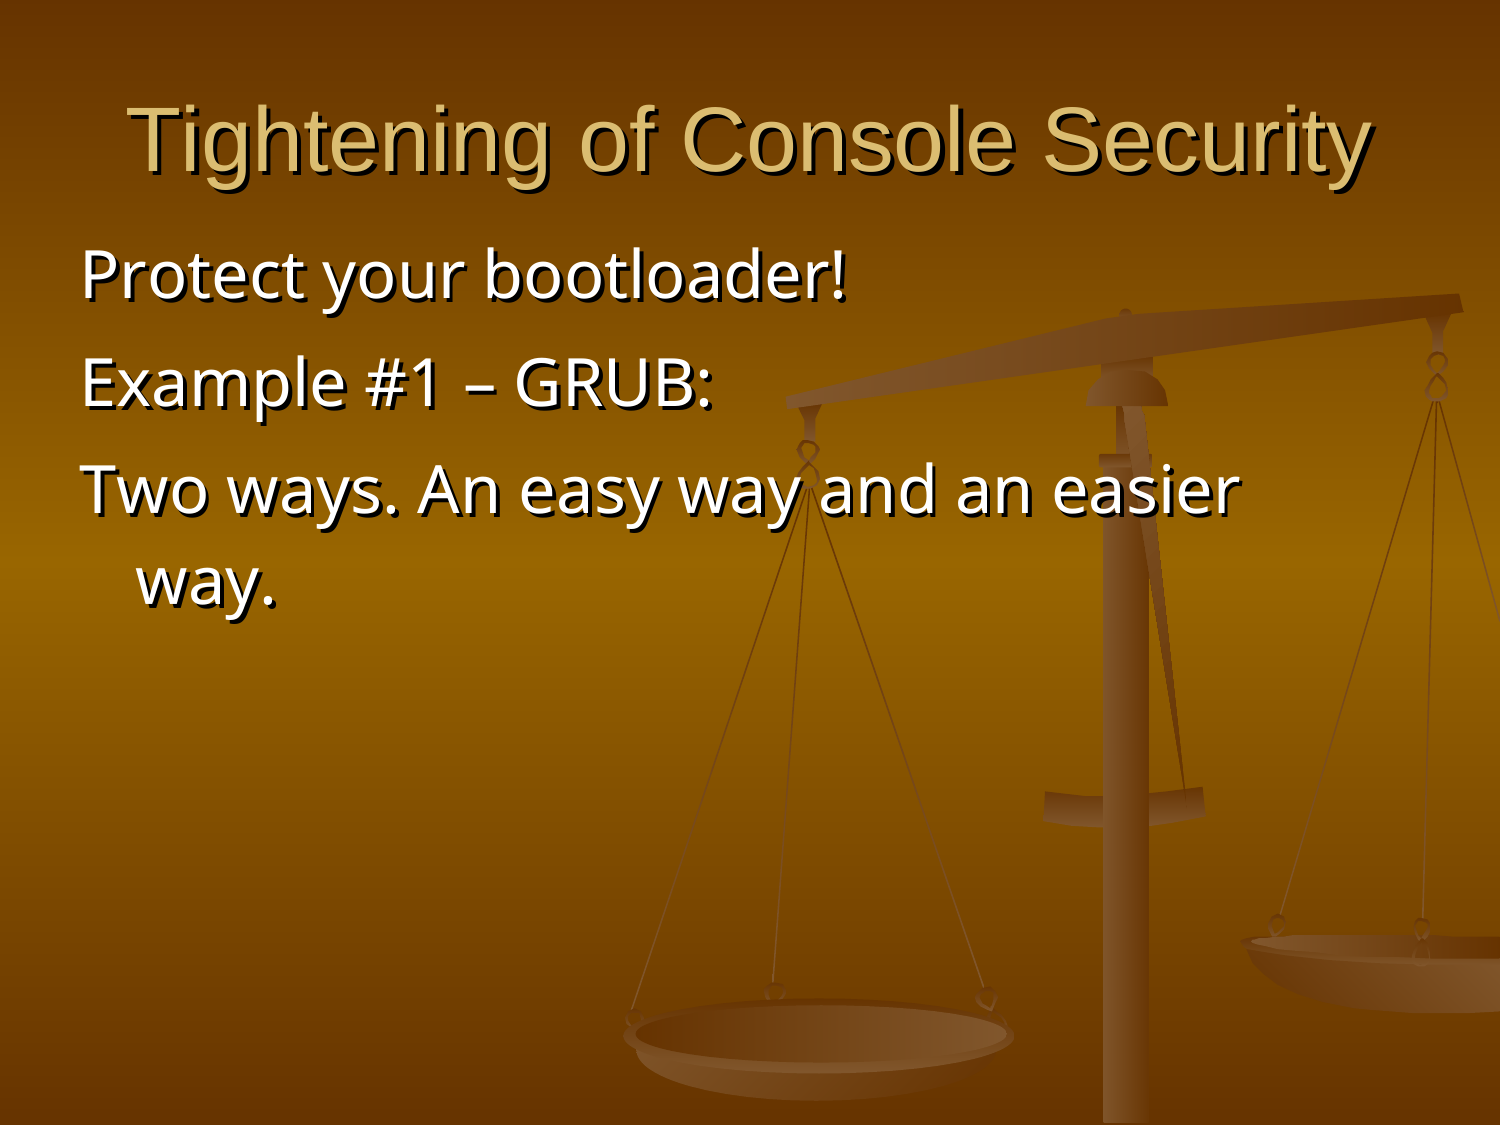

# Tightening of Console Security
Protect your bootloader!
Example #1 – GRUB:
Two ways. An easy way and an easier way.